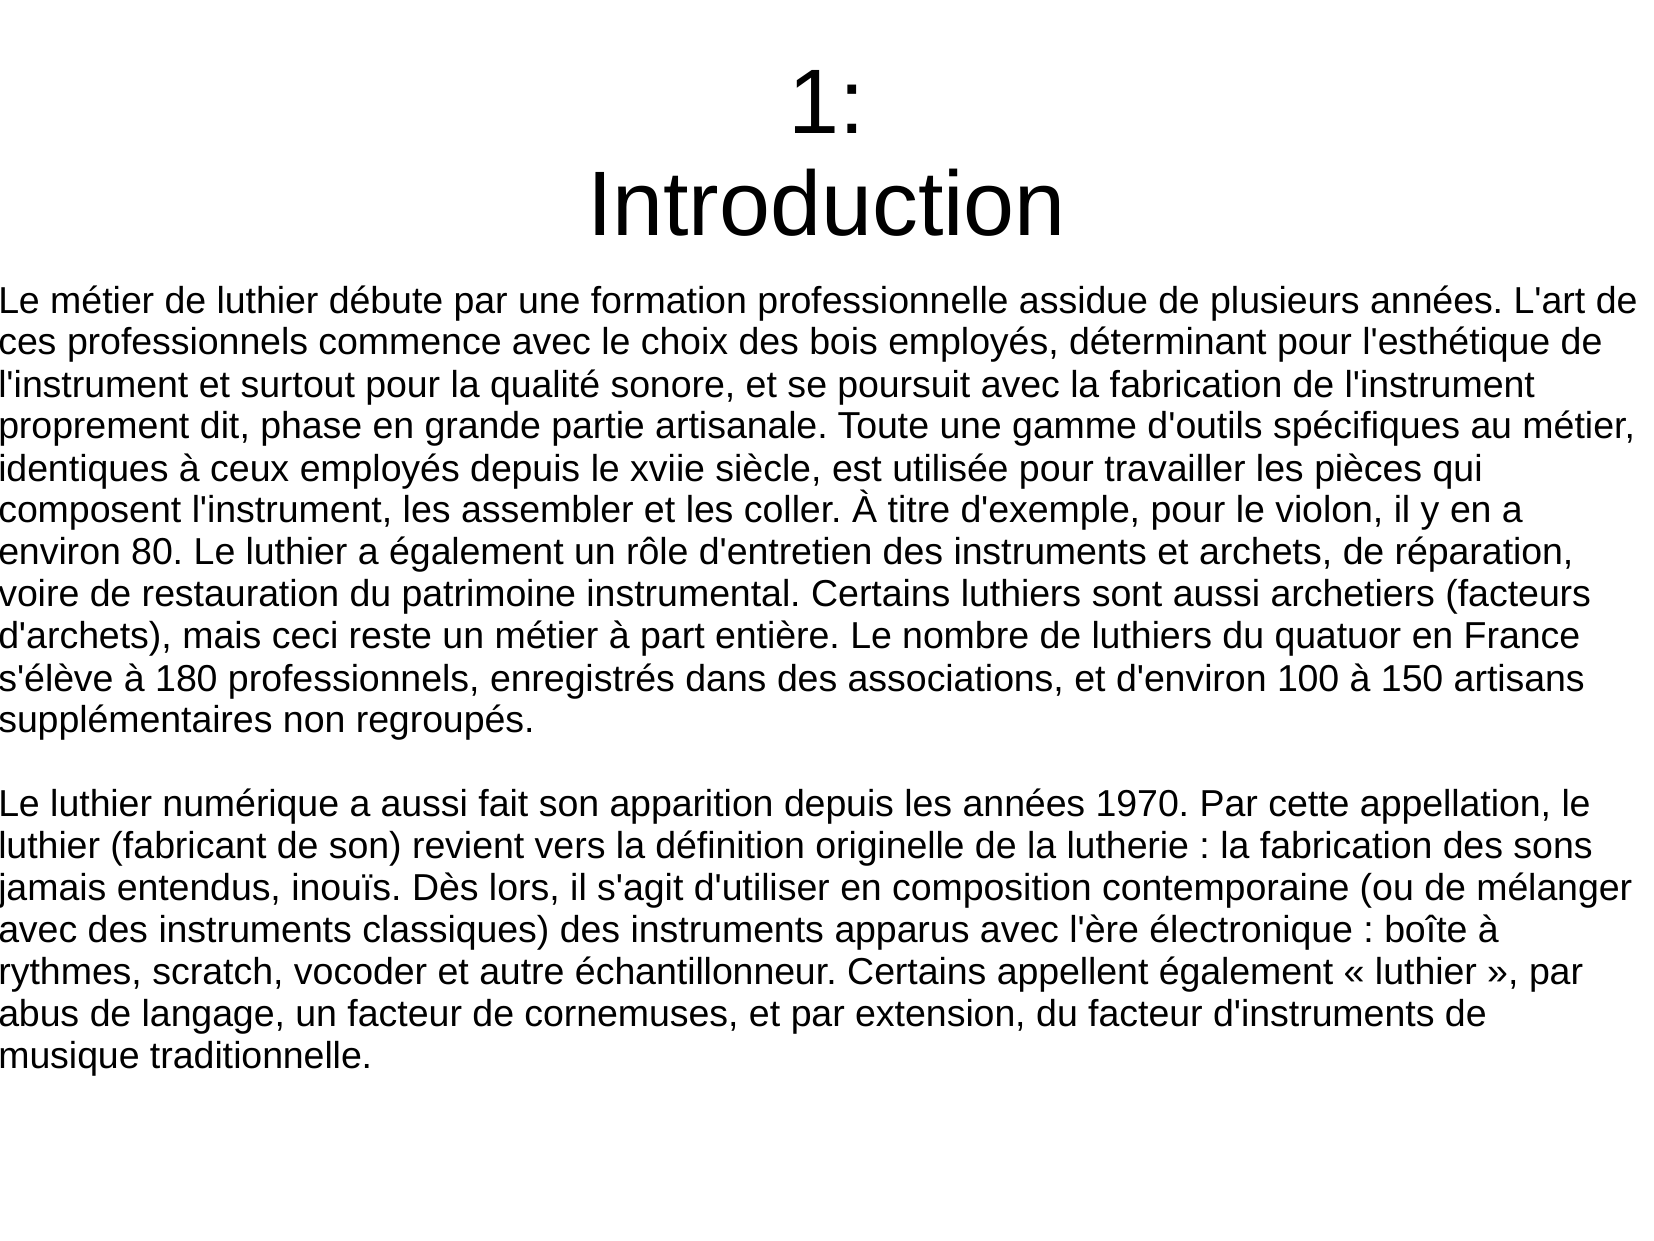

# 1: Introduction
Le métier de luthier débute par une formation professionnelle assidue de plusieurs années. L'art de ces professionnels commence avec le choix des bois employés, déterminant pour l'esthétique de l'instrument et surtout pour la qualité sonore, et se poursuit avec la fabrication de l'instrument proprement dit, phase en grande partie artisanale. Toute une gamme d'outils spécifiques au métier, identiques à ceux employés depuis le xviie siècle, est utilisée pour travailler les pièces qui composent l'instrument, les assembler et les coller. À titre d'exemple, pour le violon, il y en a environ 80. Le luthier a également un rôle d'entretien des instruments et archets, de réparation, voire de restauration du patrimoine instrumental. Certains luthiers sont aussi archetiers (facteurs d'archets), mais ceci reste un métier à part entière. Le nombre de luthiers du quatuor en France s'élève à 180 professionnels, enregistrés dans des associations, et d'environ 100 à 150 artisans supplémentaires non regroupés.
Le luthier numérique a aussi fait son apparition depuis les années 1970. Par cette appellation, le luthier (fabricant de son) revient vers la définition originelle de la lutherie : la fabrication des sons jamais entendus, inouïs. Dès lors, il s'agit d'utiliser en composition contemporaine (ou de mélanger avec des instruments classiques) des instruments apparus avec l'ère électronique : boîte à rythmes, scratch, vocoder et autre échantillonneur. Certains appellent également « luthier », par abus de langage, un facteur de cornemuses, et par extension, du facteur d'instruments de musique traditionnelle.